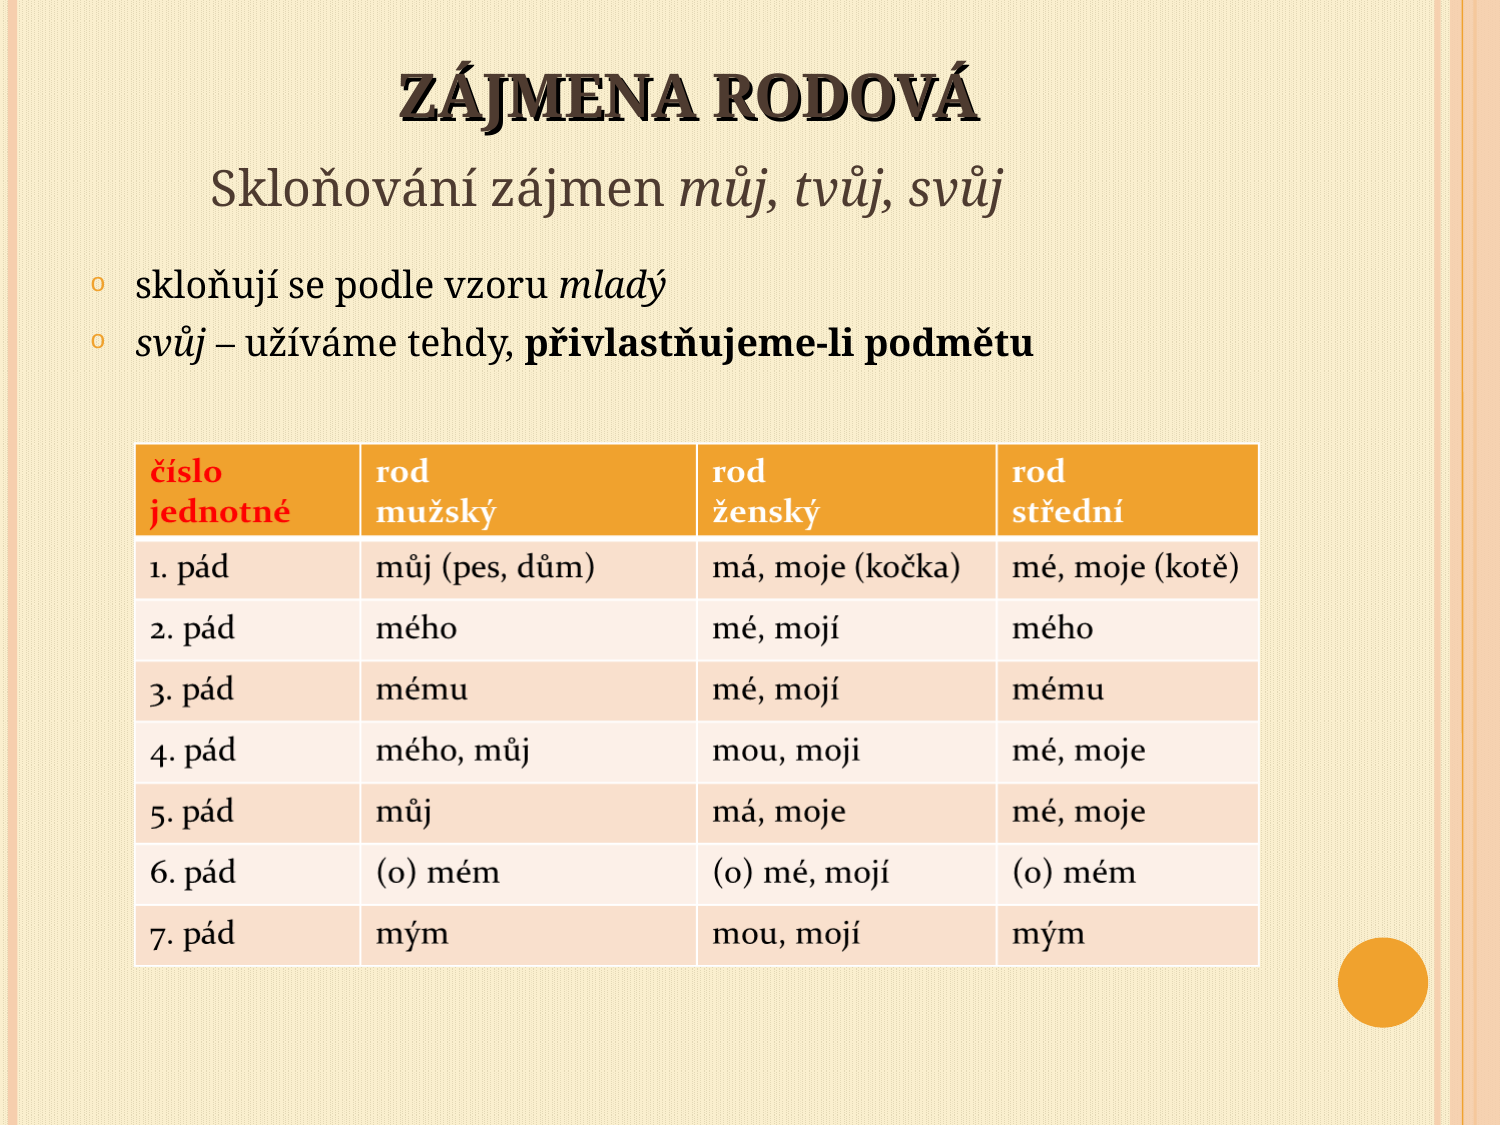

# Zájmena rodová
Skloňování zájmen můj, tvůj, svůj
skloňují se podle vzoru mladý
svůj – užíváme tehdy, přivlastňujeme-li podmětu